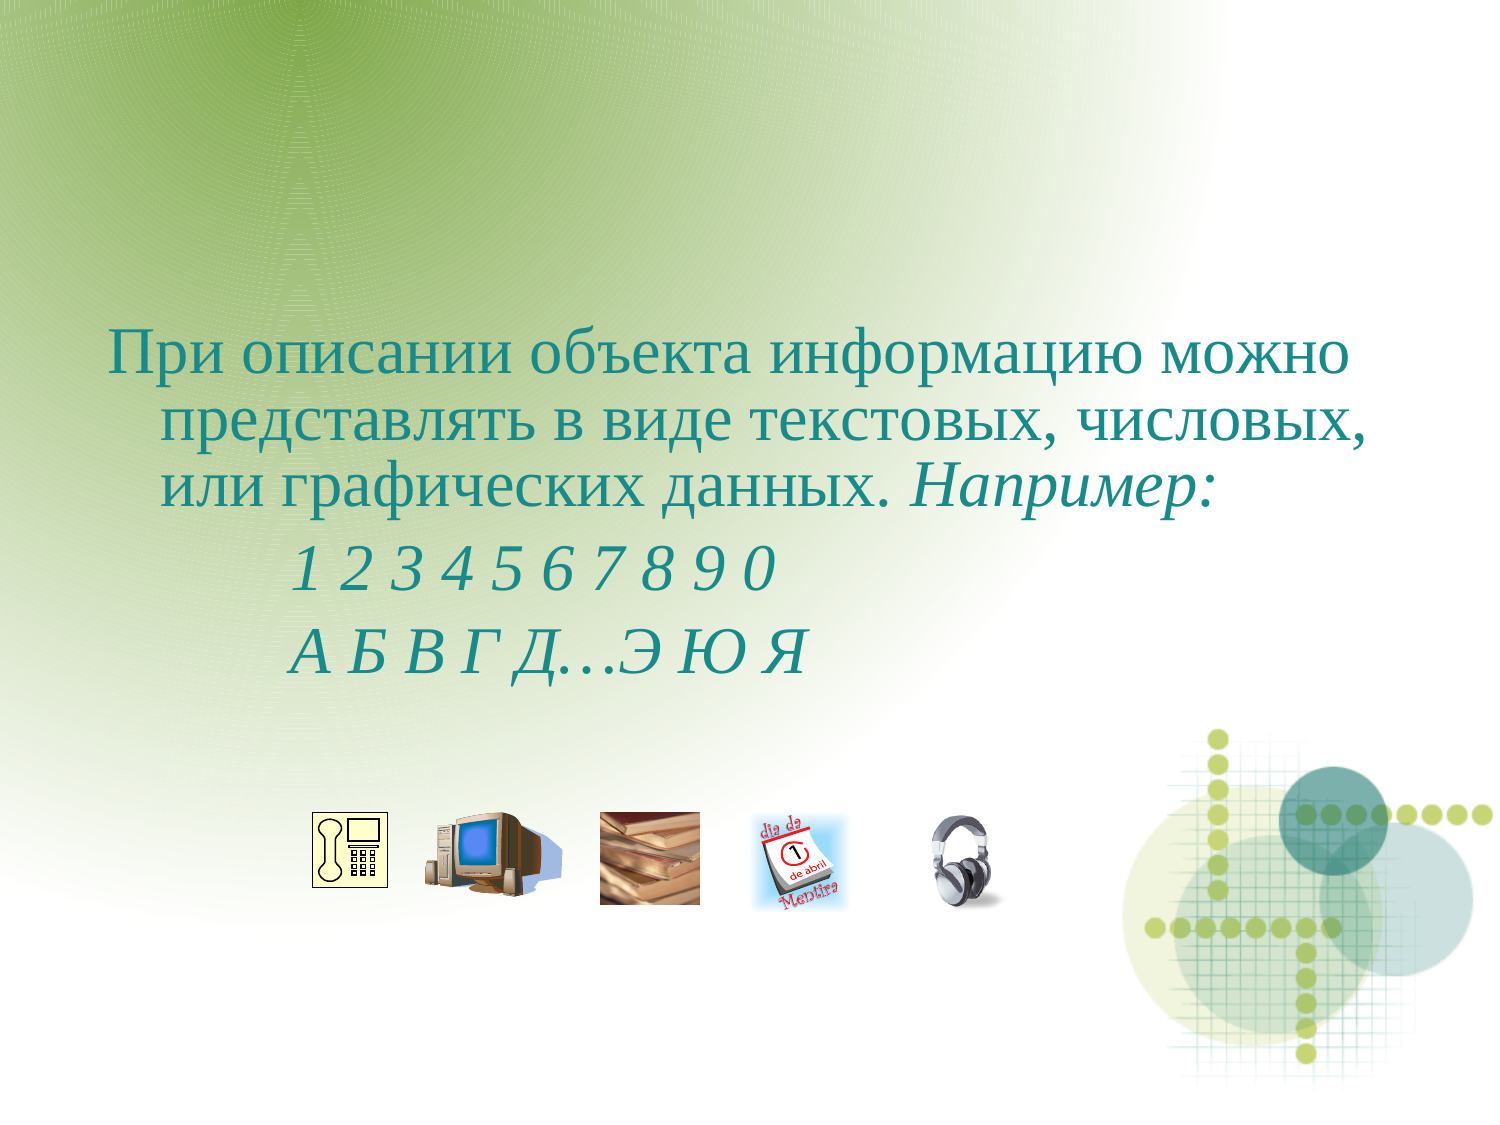

#
При описании объекта информацию можно представлять в виде текстовых, числовых, или графических данных. Например:
 1 2 3 4 5 6 7 8 9 0
 А Б В Г Д…Э Ю Я